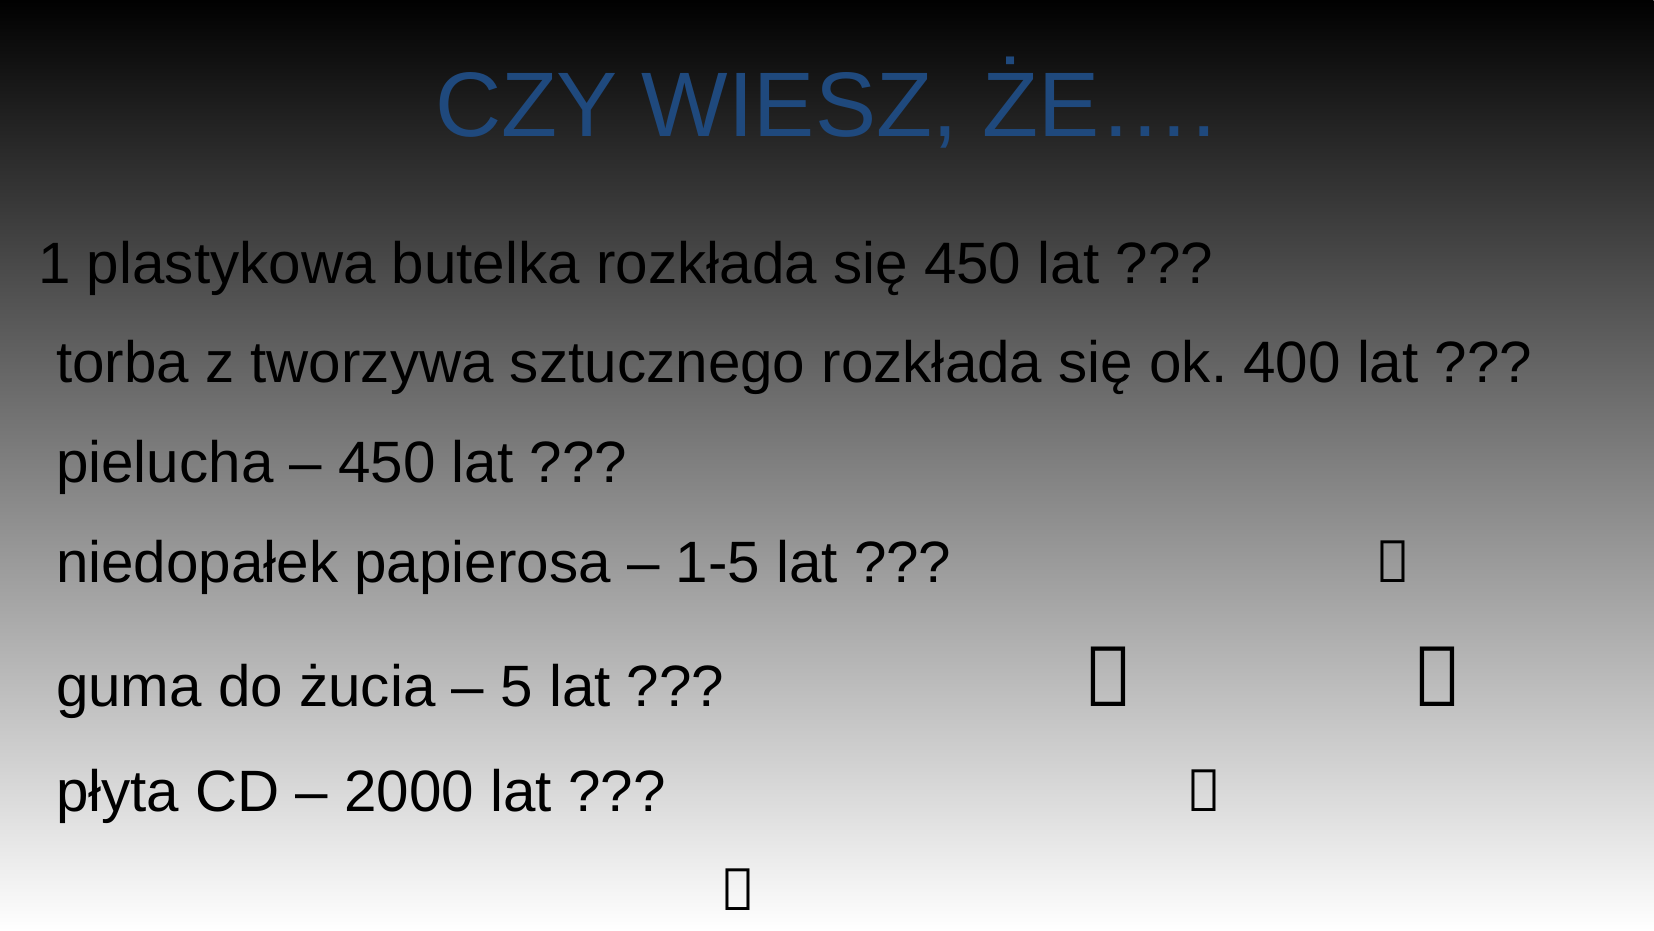

# CZY WIESZ, ŻE….
1 plastykowa butelka rozkłada się 450 lat ???
torba z tworzywa sztucznego rozkłada się ok. 400 lat ???
pielucha – 450 lat ???
niedopałek papierosa – 1-5 lat ??? 
guma do żucia – 5 lat ???  
płyta CD – 2000 lat ??? 
									